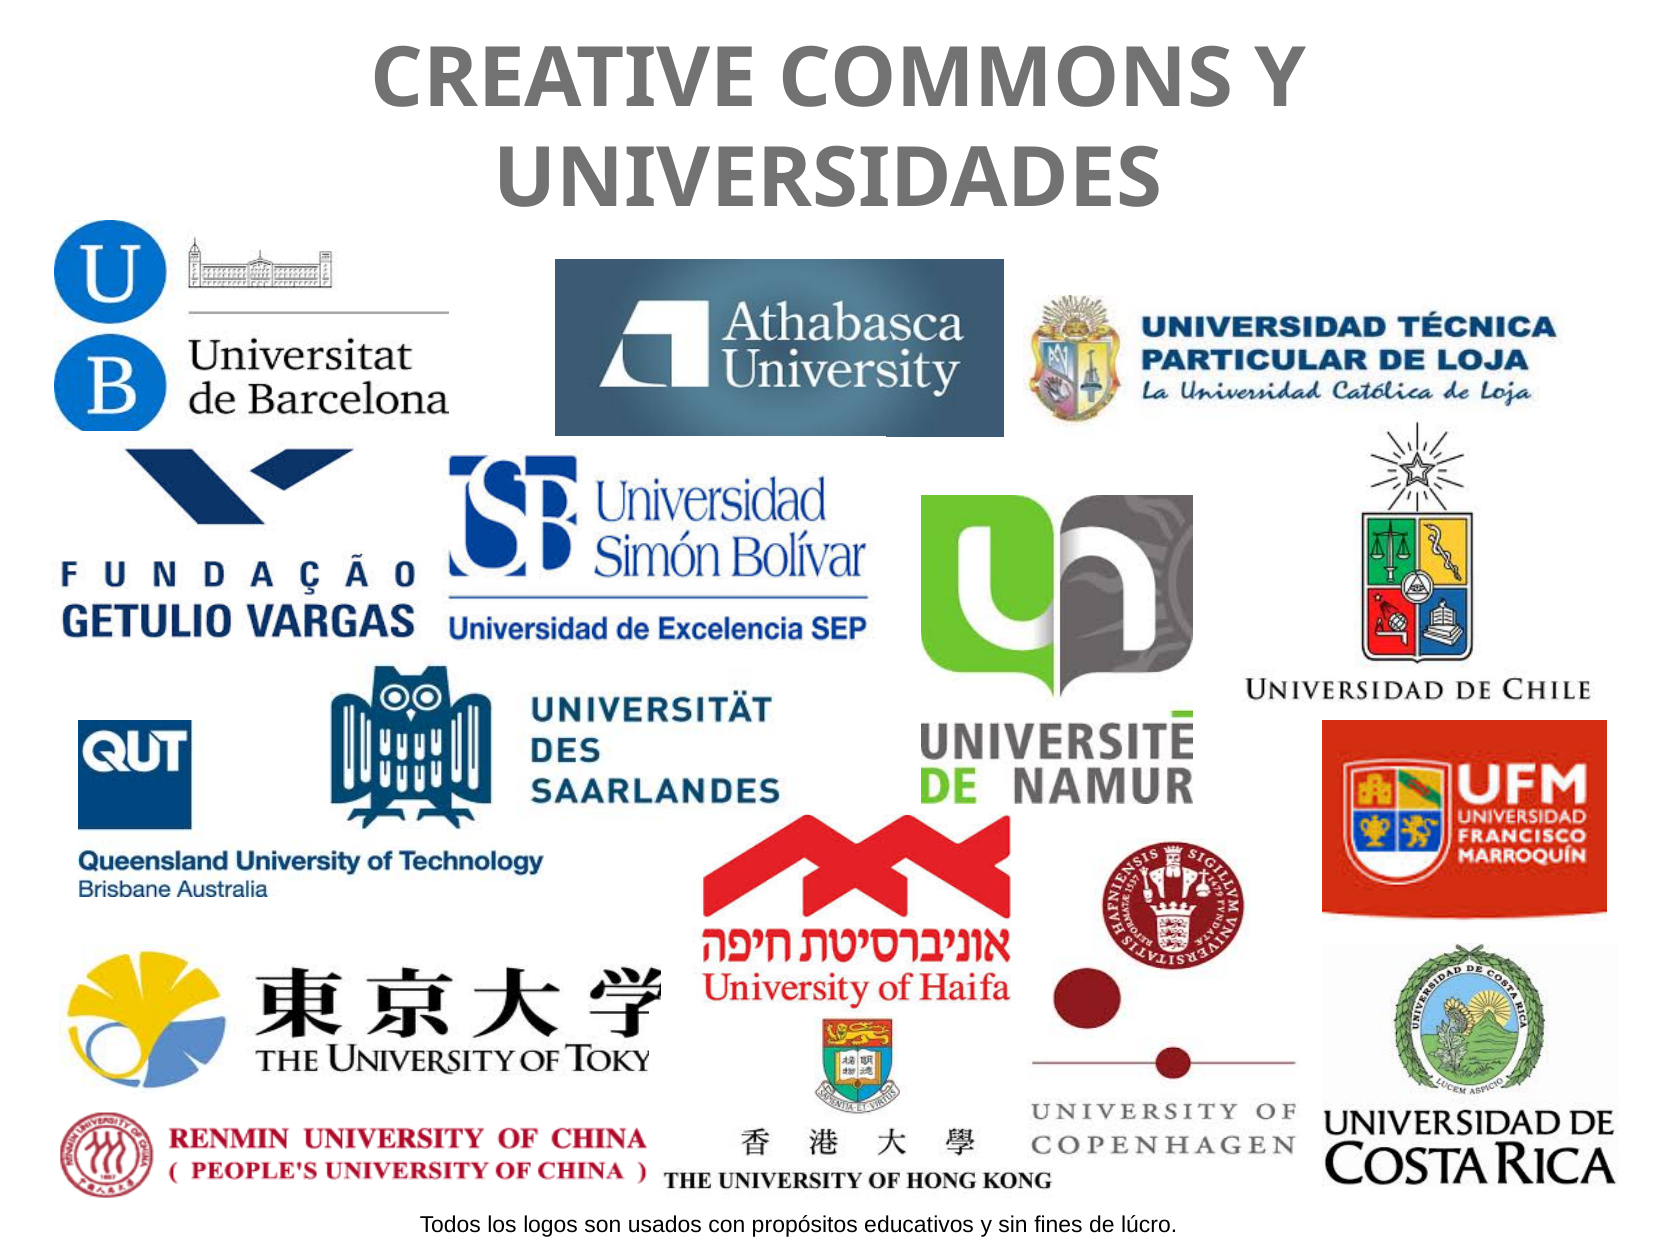

CREATIVE COMMONS Y UNIVERSIDADES
Todos los logos son usados con propósitos educativos y sin fines de lúcro.